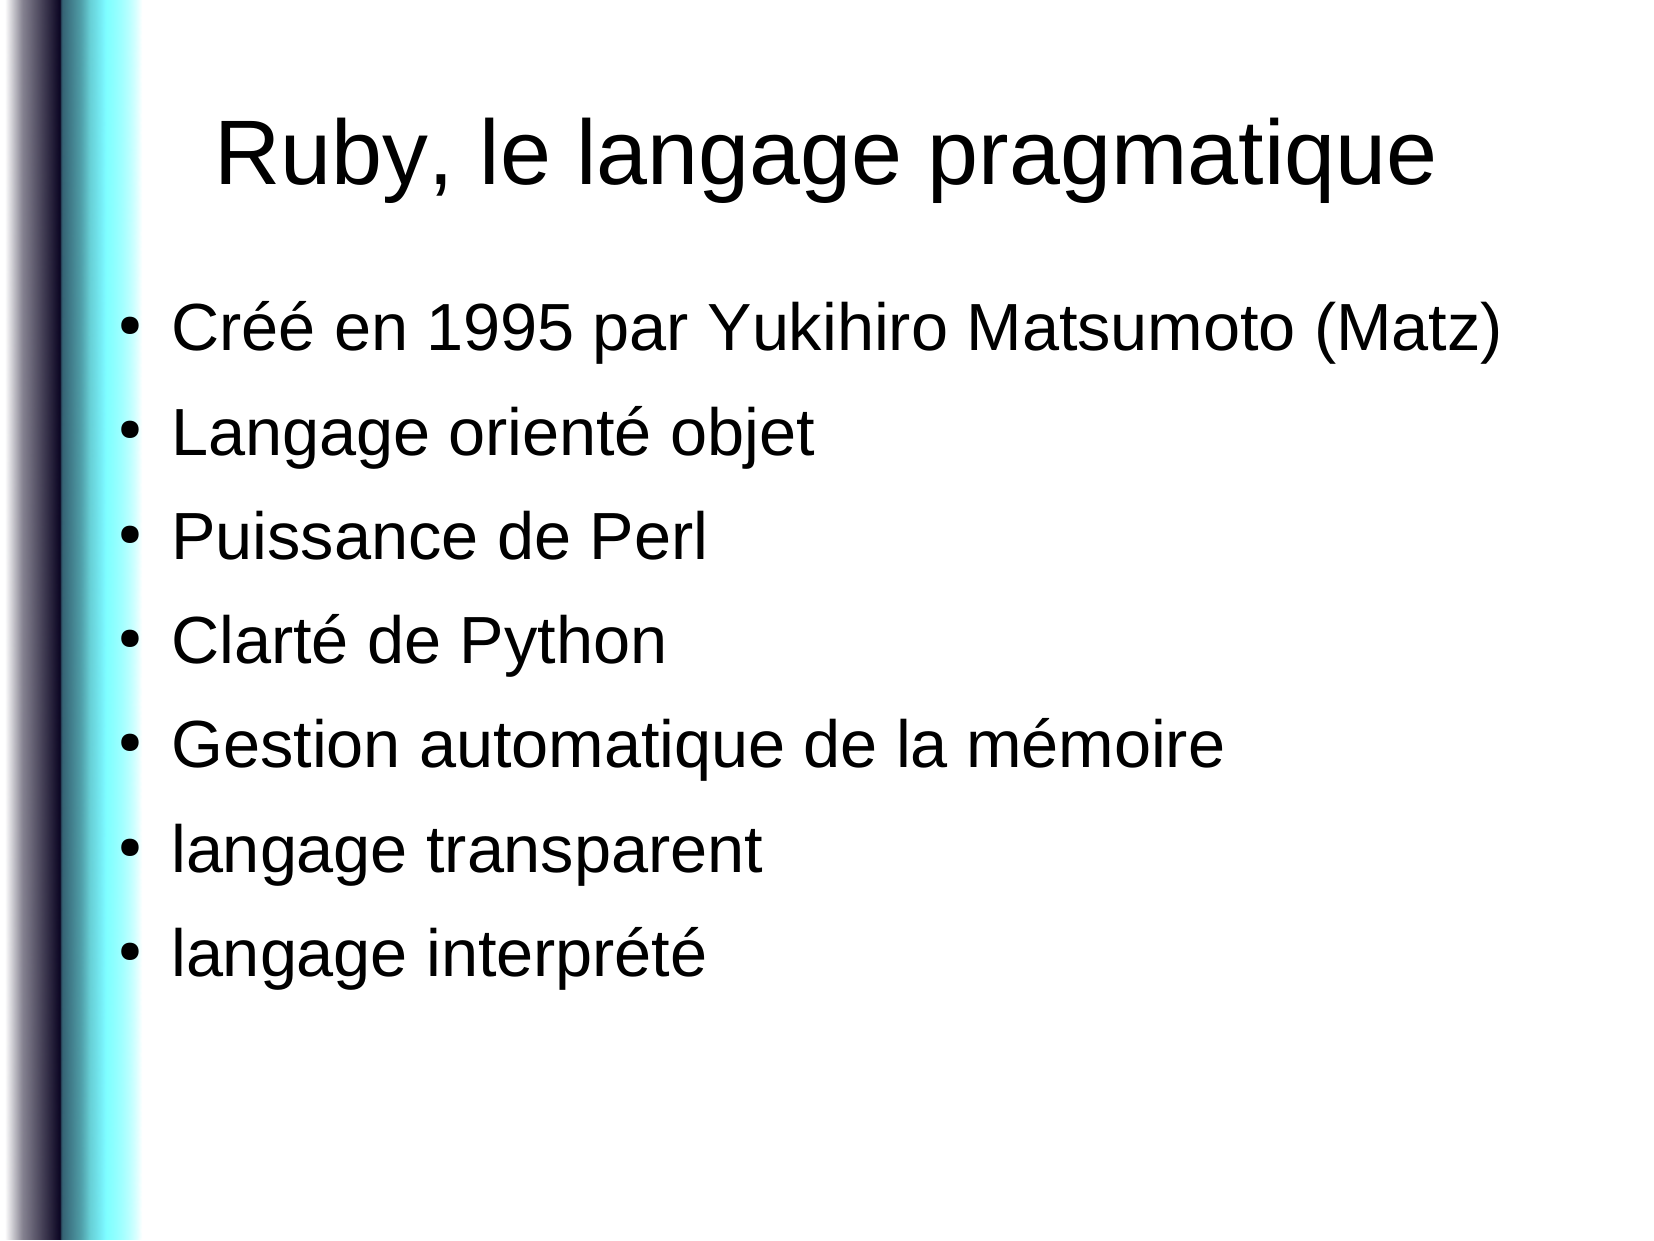

# Ruby, le langage pragmatique
Créé en 1995 par Yukihiro Matsumoto (Matz)
Langage orienté objet
Puissance de Perl
Clarté de Python
Gestion automatique de la mémoire
langage transparent
langage interprété